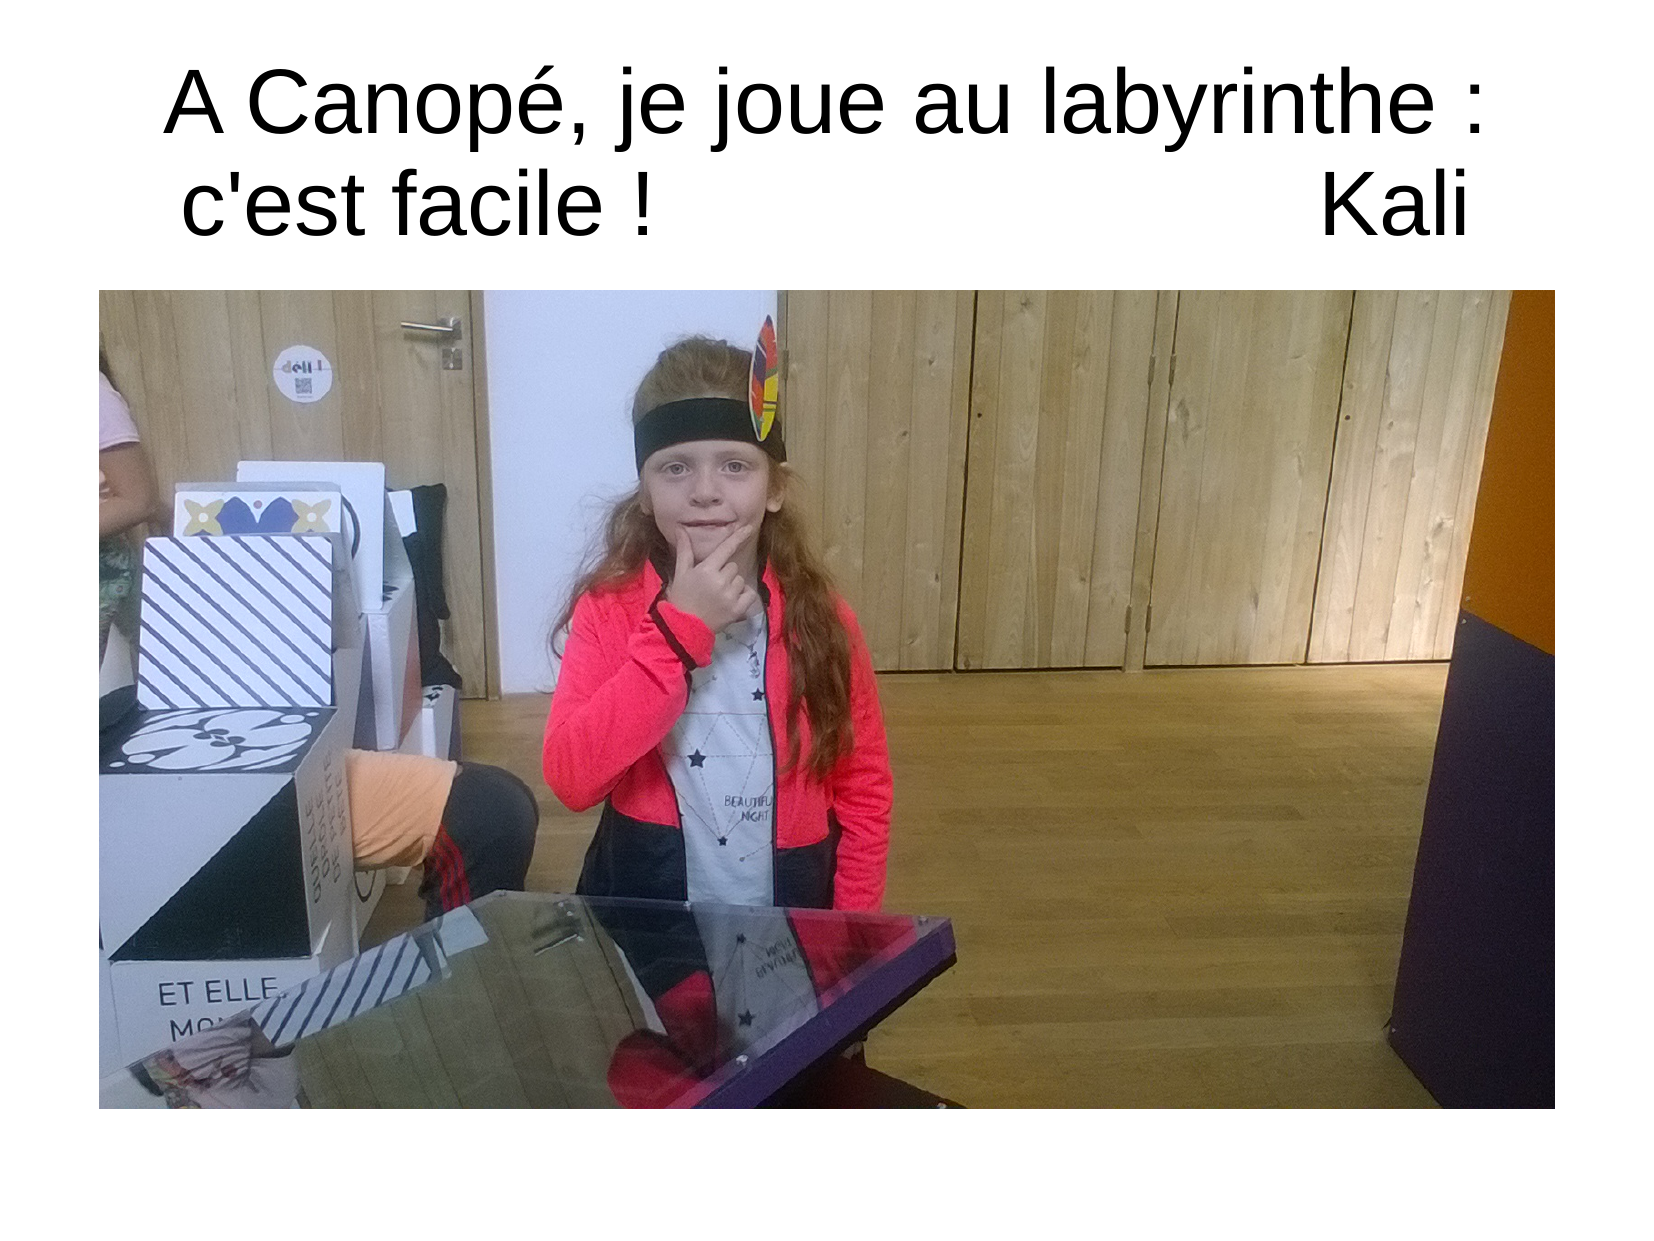

# A Canopé, je joue au labyrinthe : c'est facile ! Kali